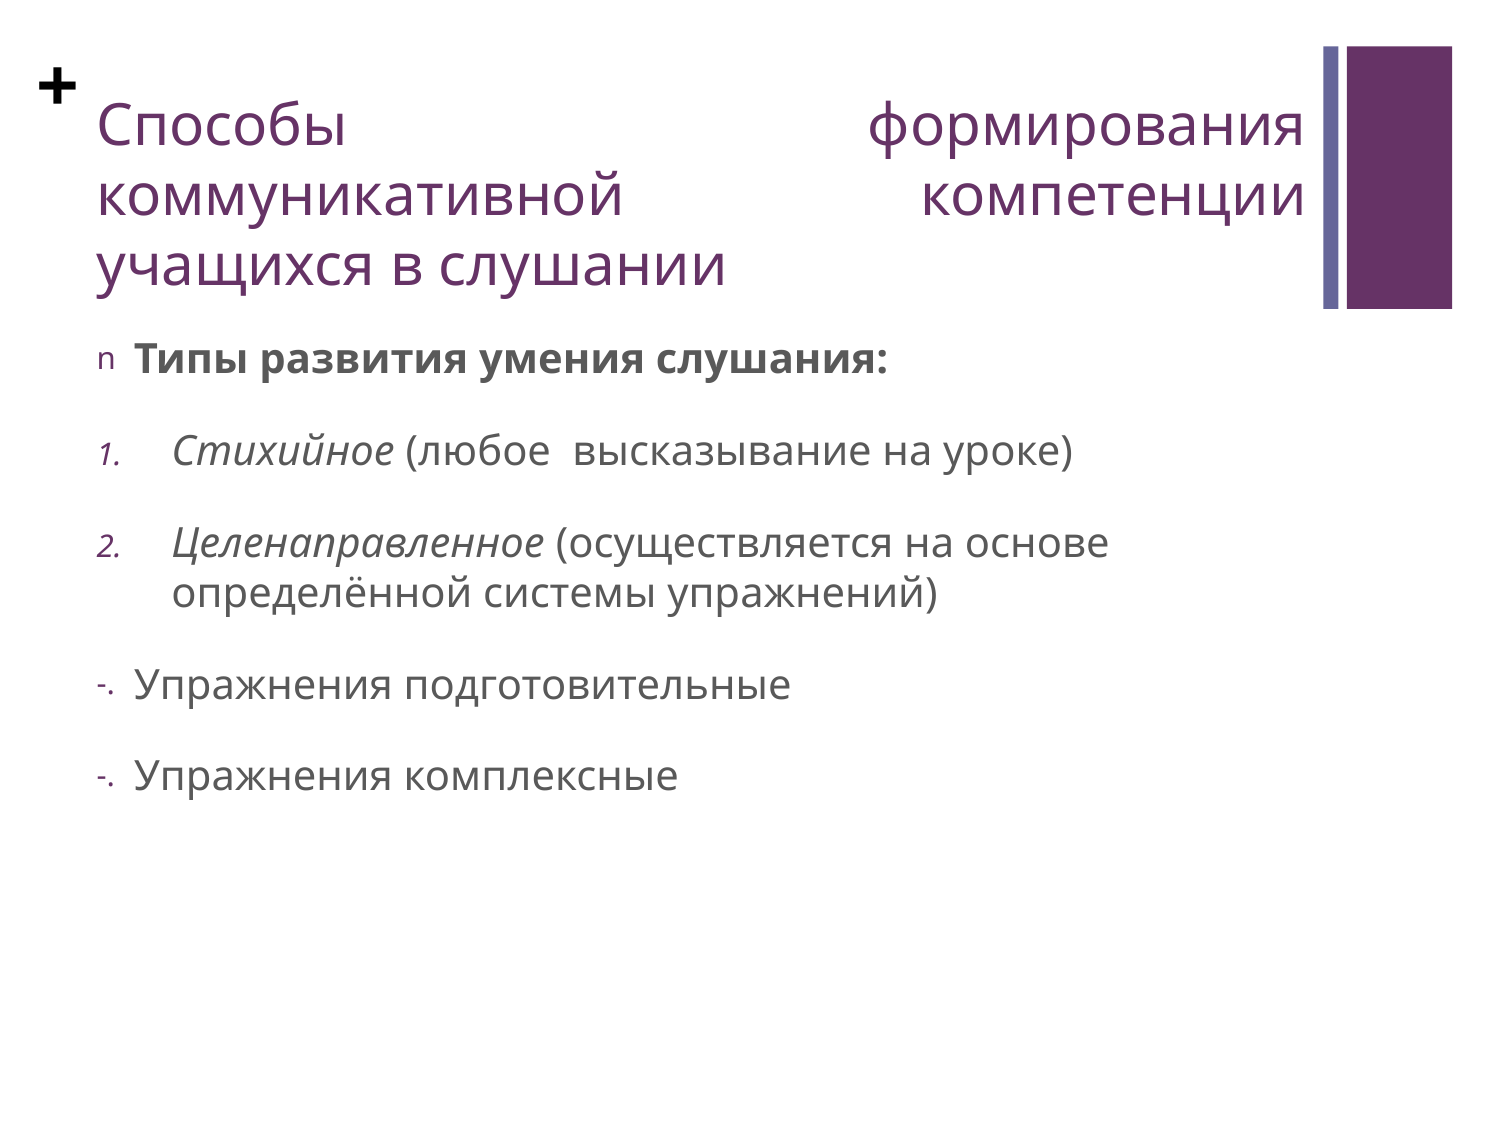

# Способы формирования коммуникативной компетенции учащихся в слушании
Типы развития умения слушания:
Стихийное (любое высказывание на уроке)
Целенаправленное (осуществляется на основе определённой системы упражнений)
Упражнения подготовительные
Упражнения комплексные